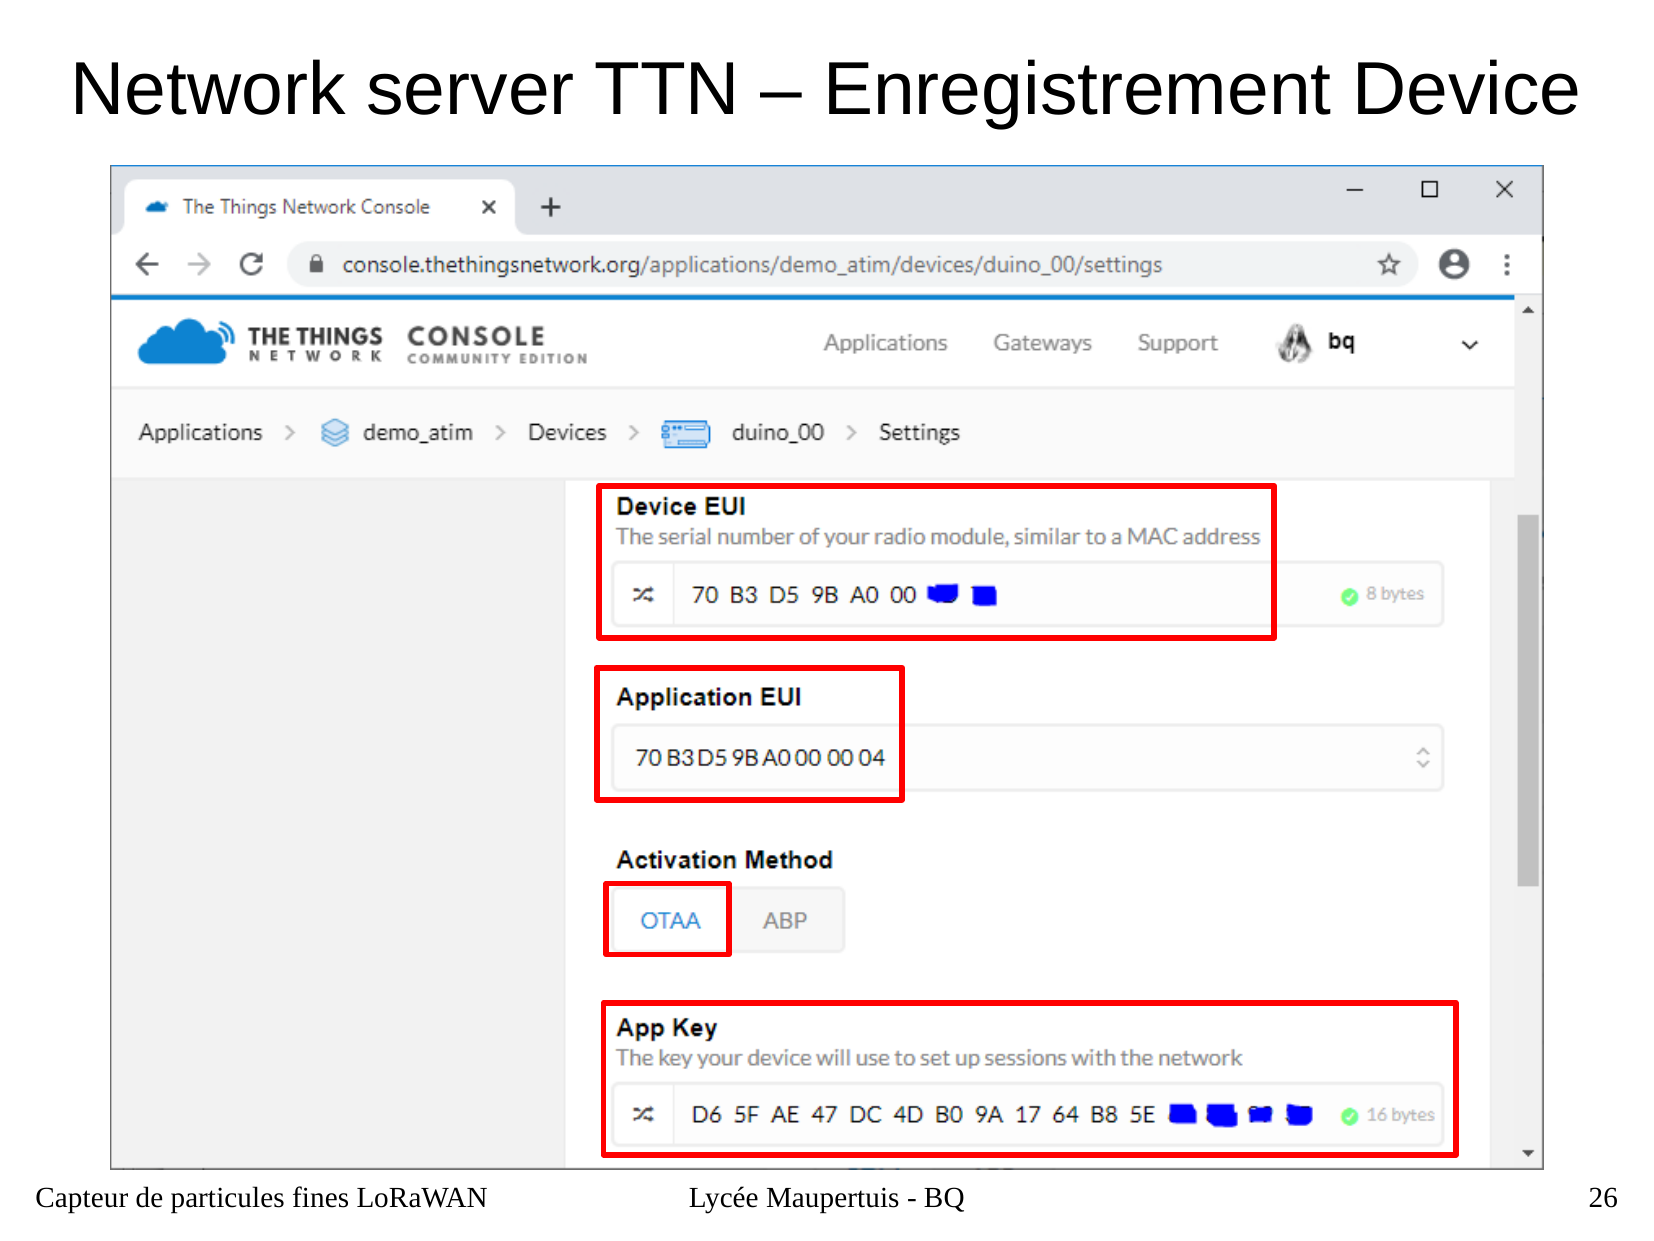

# Network server TTN – Enregistrement Device
Capteur de particules fines LoRaWAN
Lycée Maupertuis - BQ
26